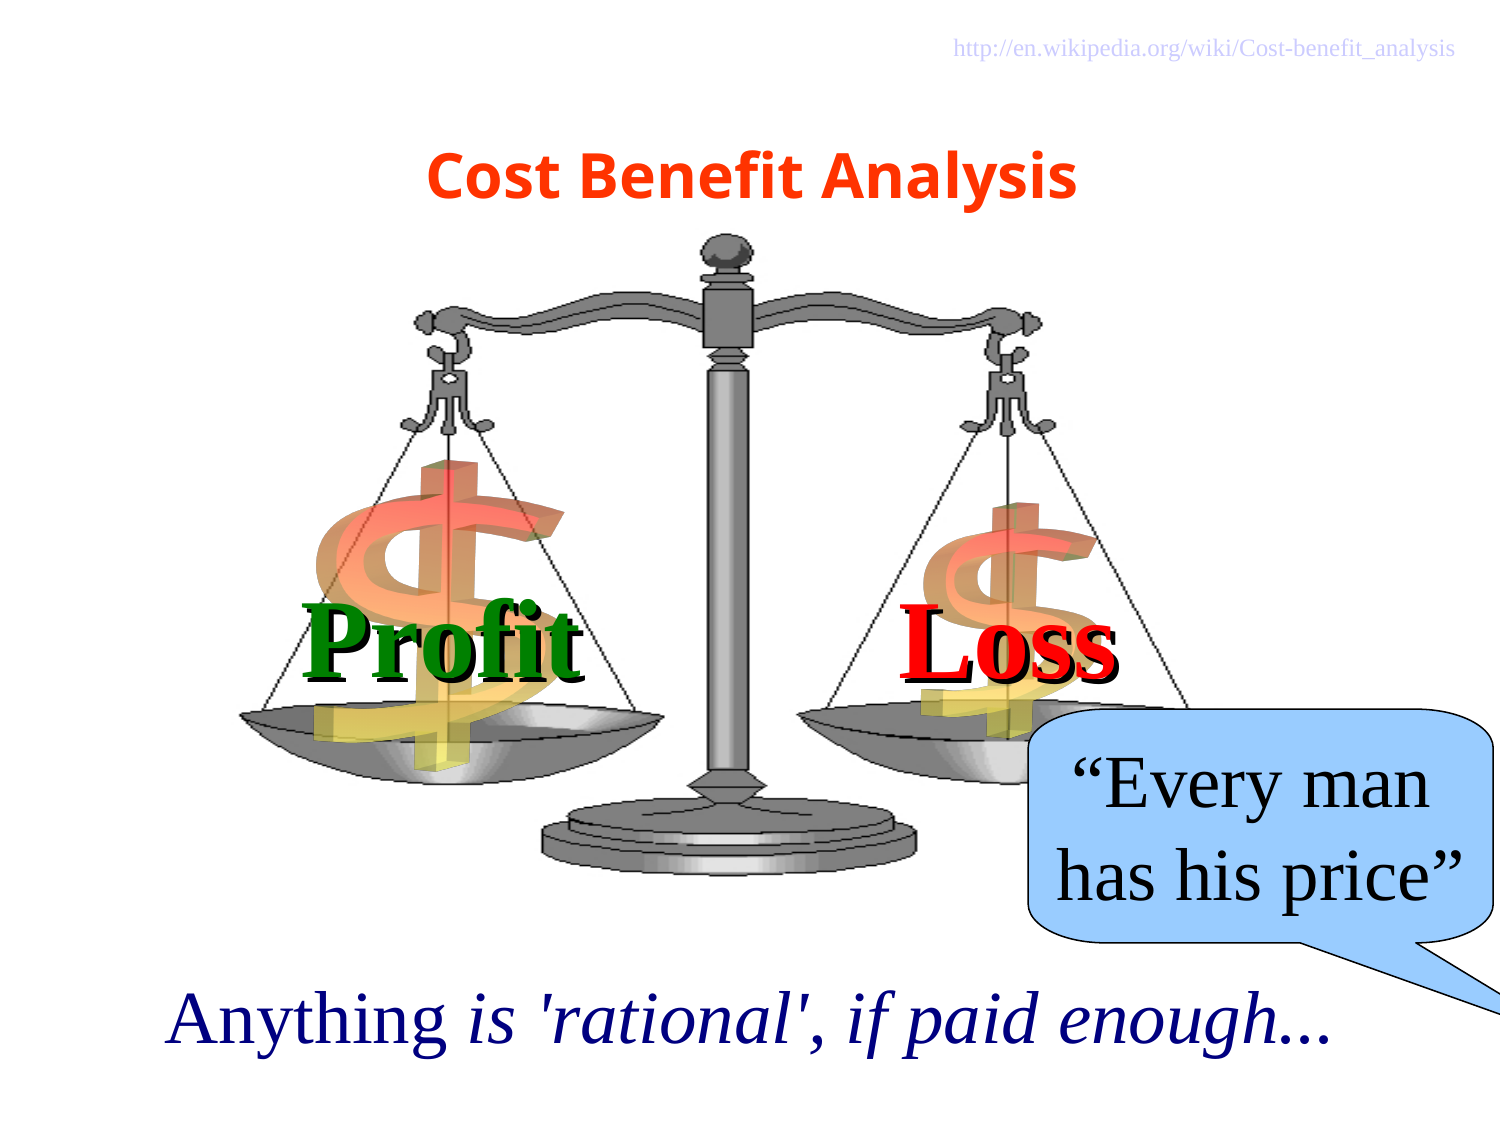

http://en.wikipedia.org/wiki/Cost-benefit_analysis
Cost Benefit Analysis
$
$
Profit
Loss
“Every man
has his price”
Anything is 'rational', if paid enough...